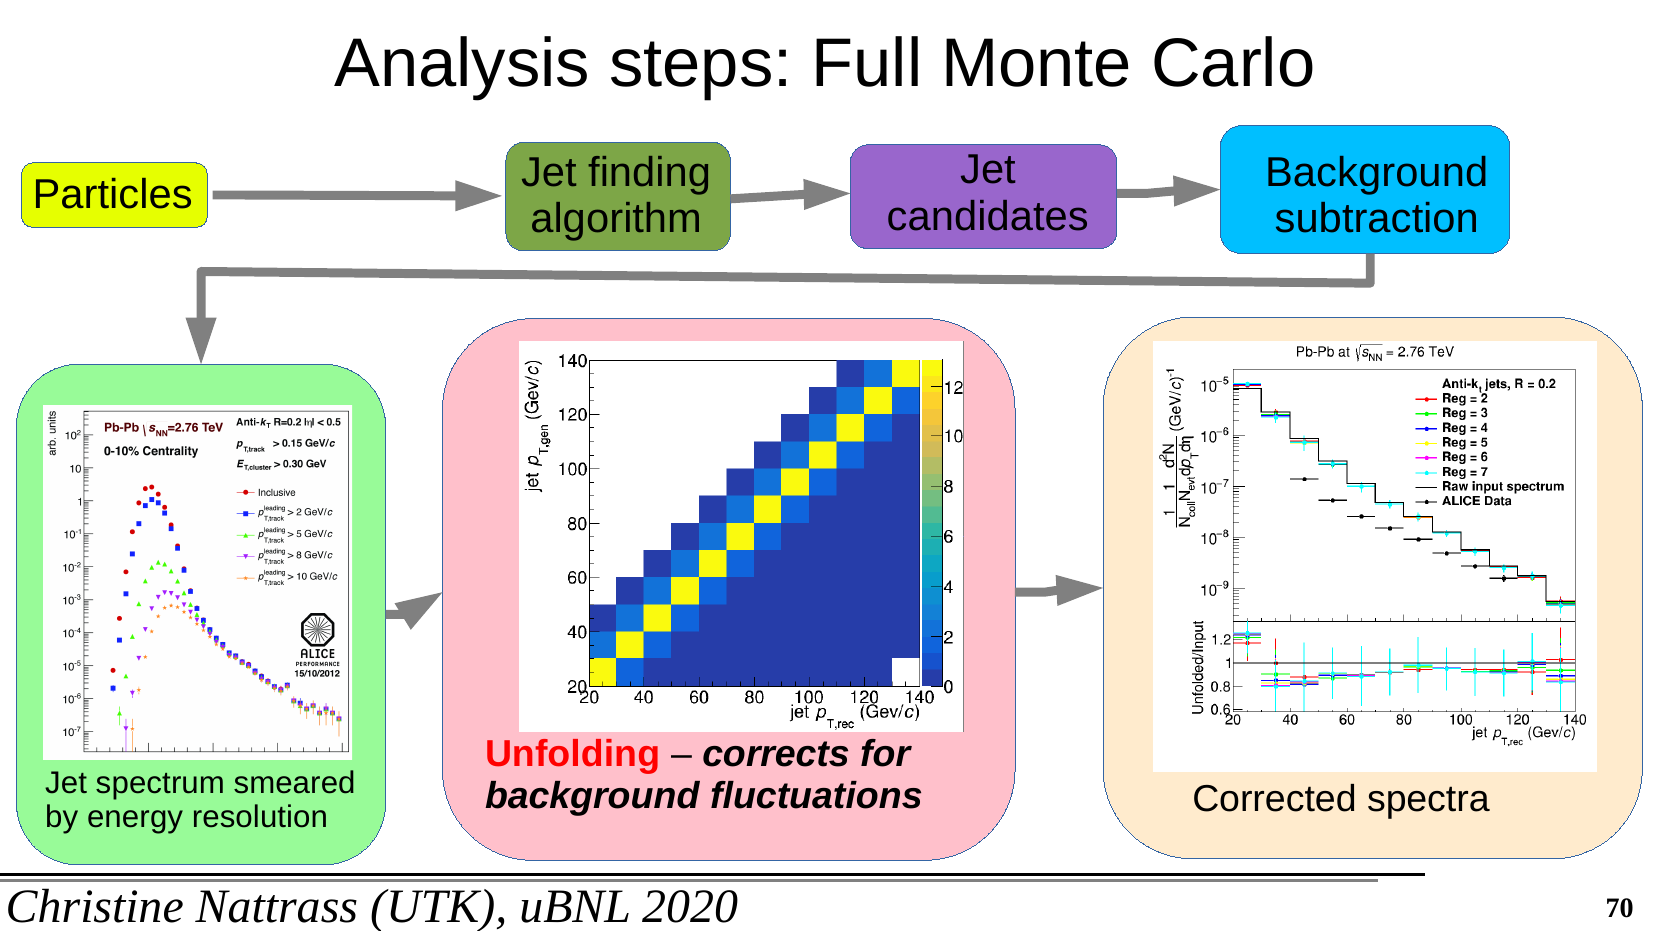

# Analysis steps: Full Monte Carlo
Background subtraction
Jet candidates
Jet finding algorithm
Particles
Corrected spectra
Unfolding – corrects for background fluctuations
Jet spectrum smeared by energy resolution